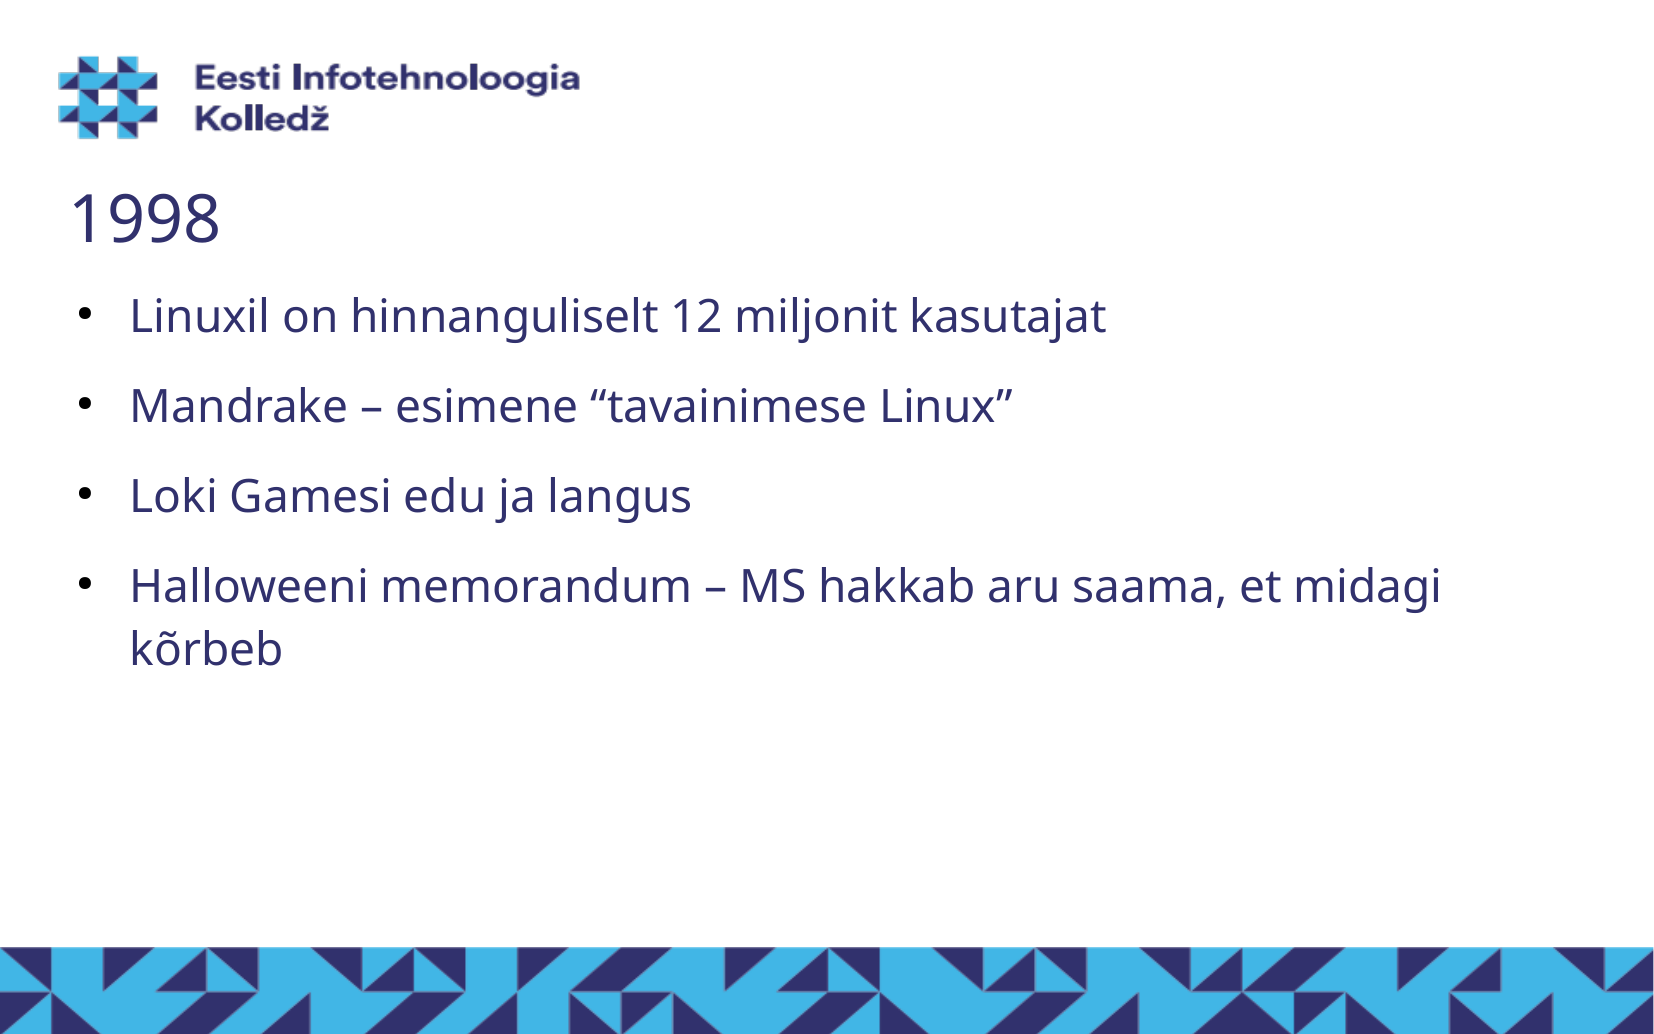

# 1998
Linuxil on hinnanguliselt 12 miljonit kasutajat
Mandrake – esimene “tavainimese Linux”
Loki Gamesi edu ja langus
Halloweeni memorandum – MS hakkab aru saama, et midagi kõrbeb